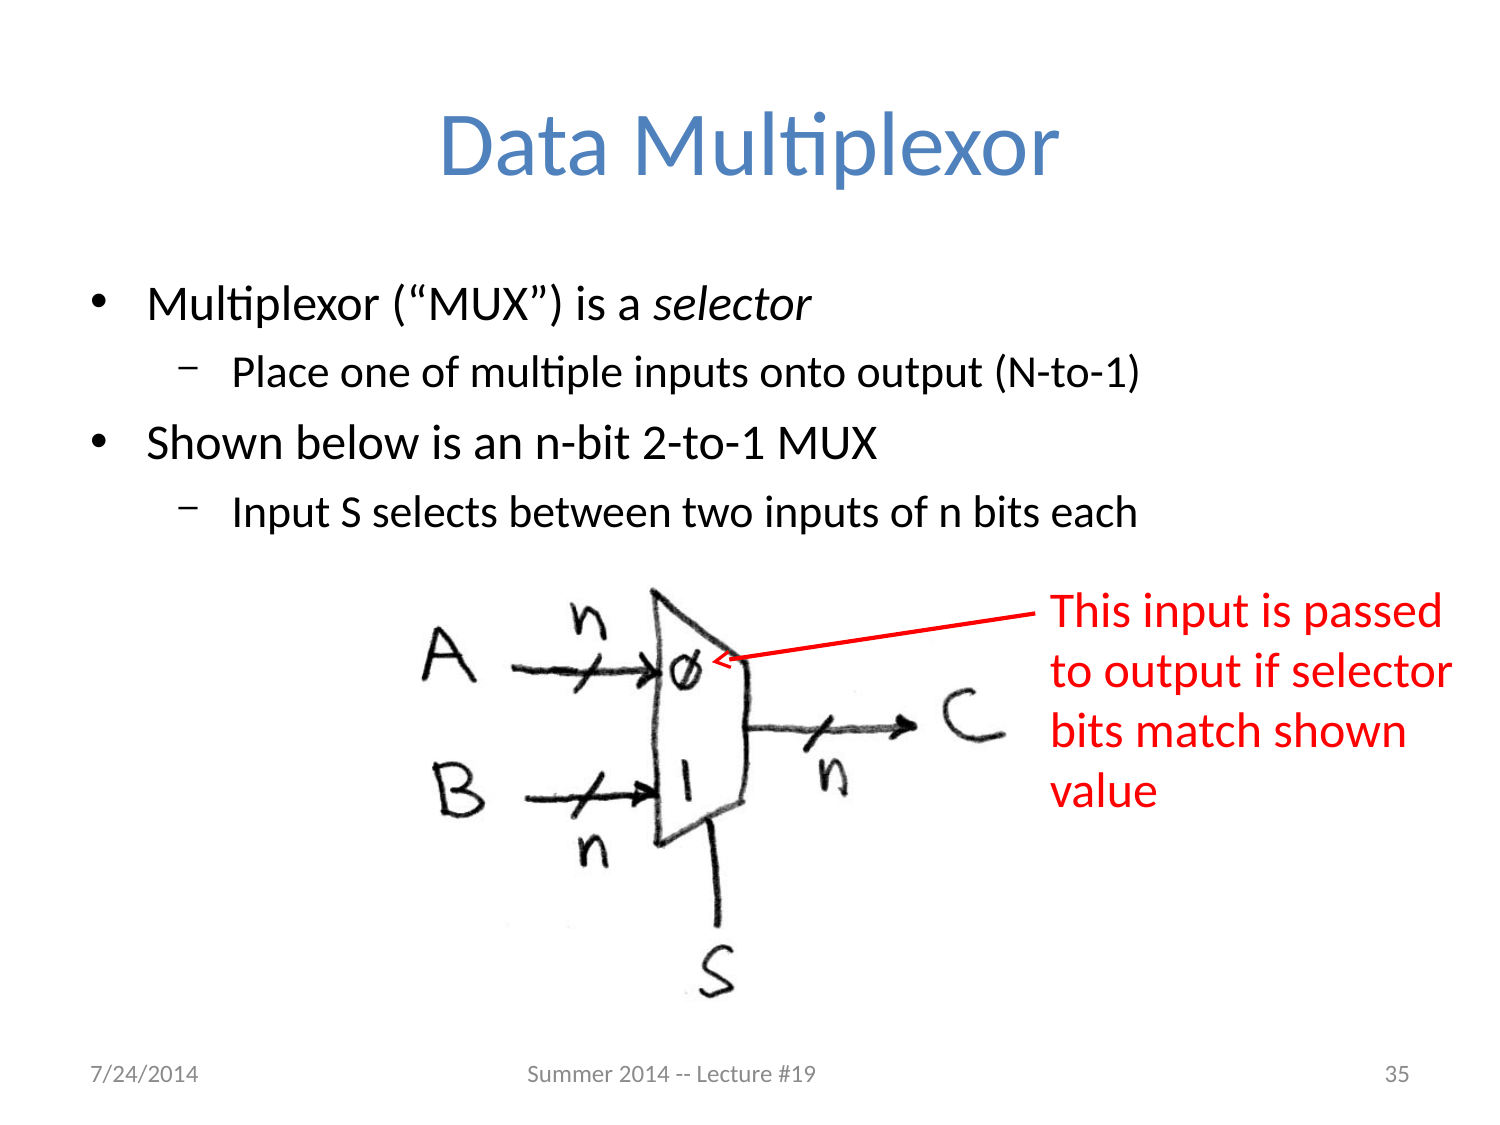

# Data Multiplexor
Multiplexor (“MUX”) is a selector
Place one of multiple inputs onto output (N-to-1)
Shown below is an n-bit 2-to-1 MUX
Input S selects between two inputs of n bits each
This input is passed to output if selector bits match shown value
7/24/2014
Summer 2014 -- Lecture #19